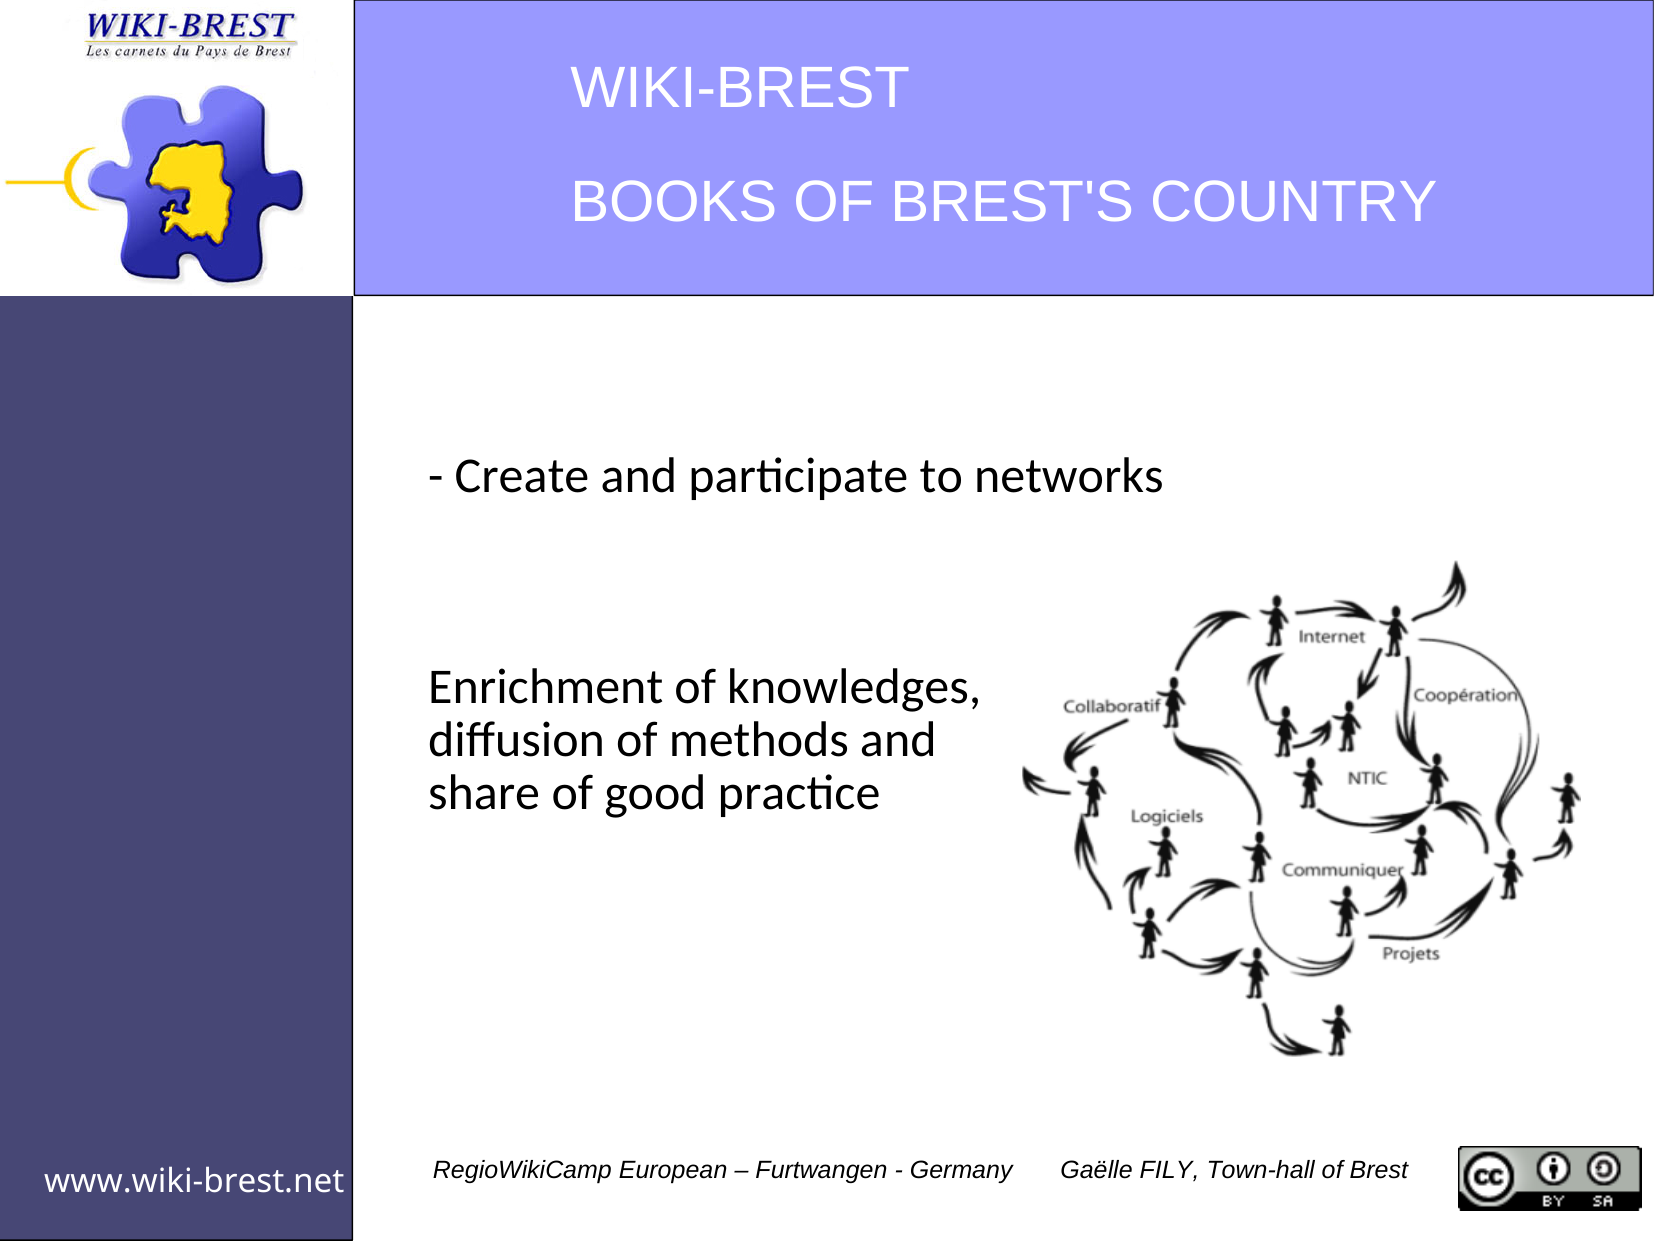

- Create and participate to networks
Enrichment of knowledges,
diffusion of methods and
share of good practice